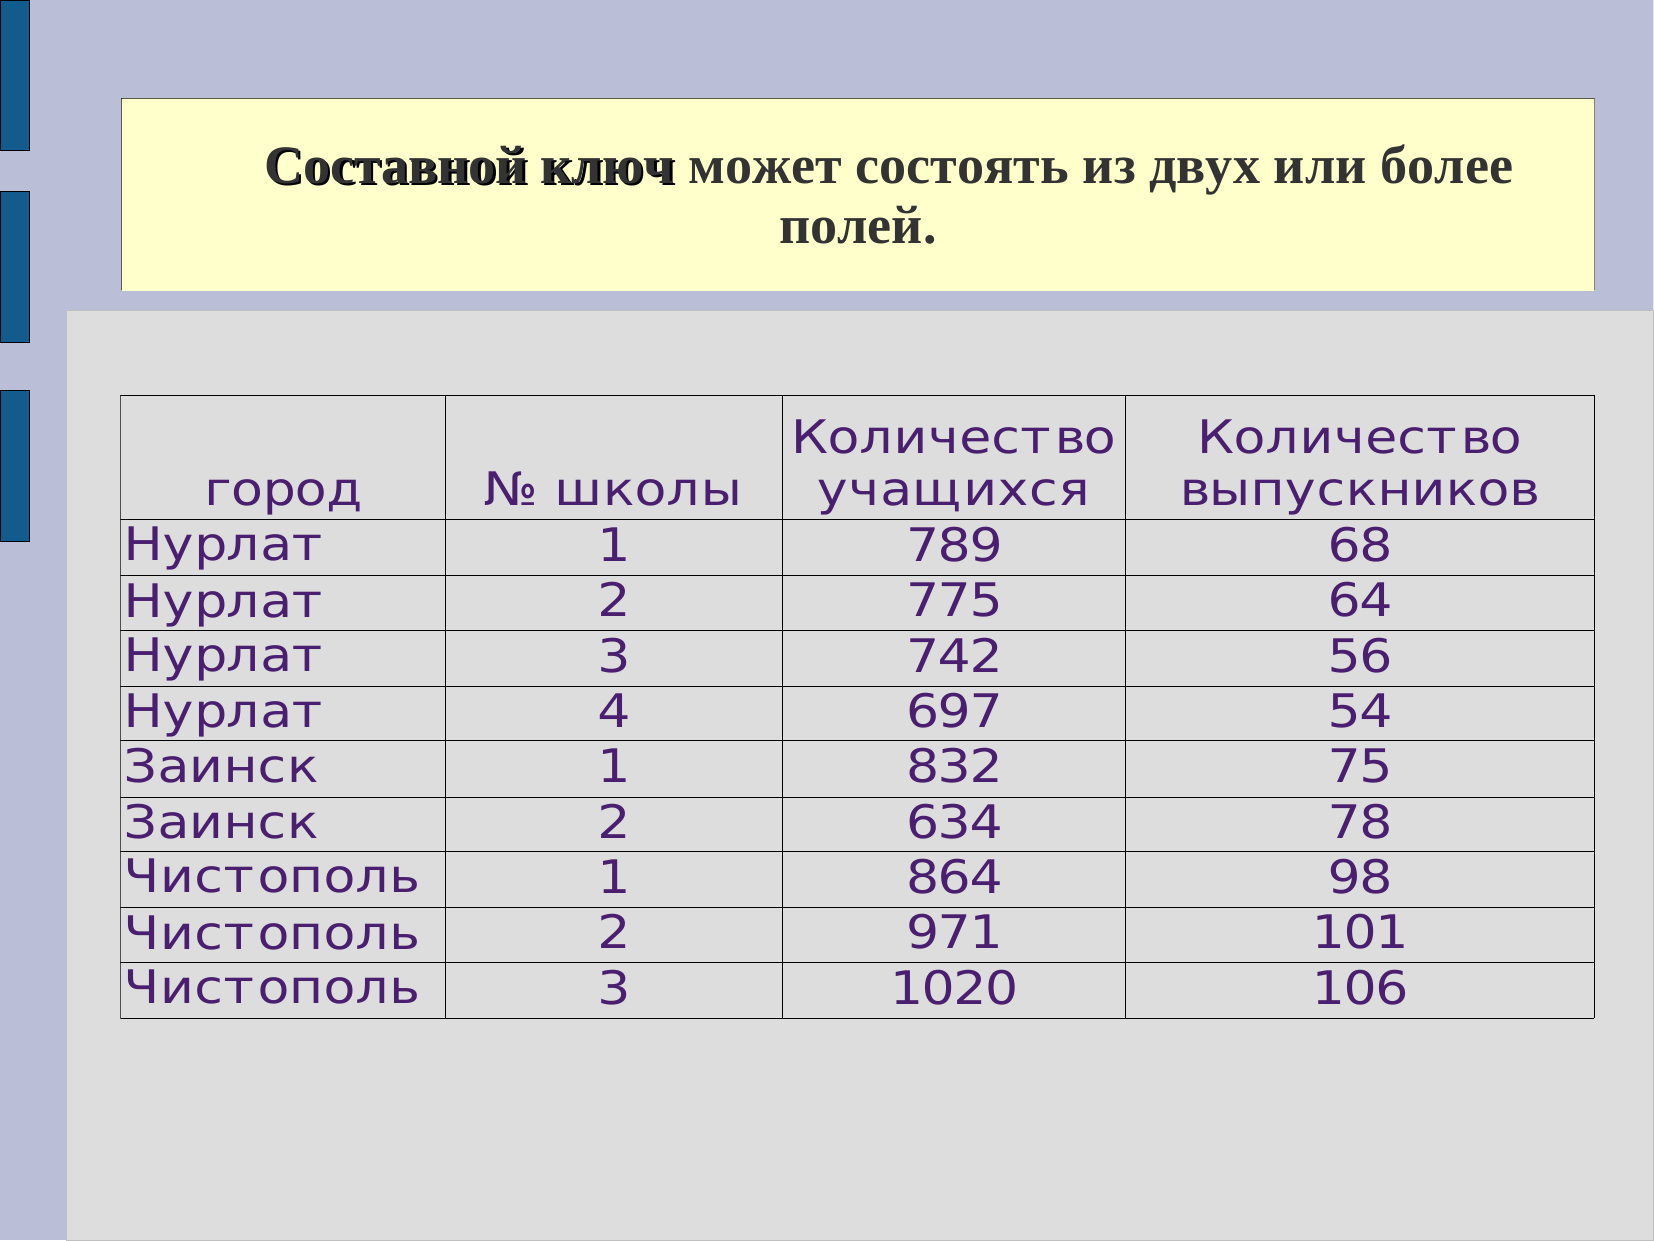

# Составной ключ может состоять из двух или более полей.